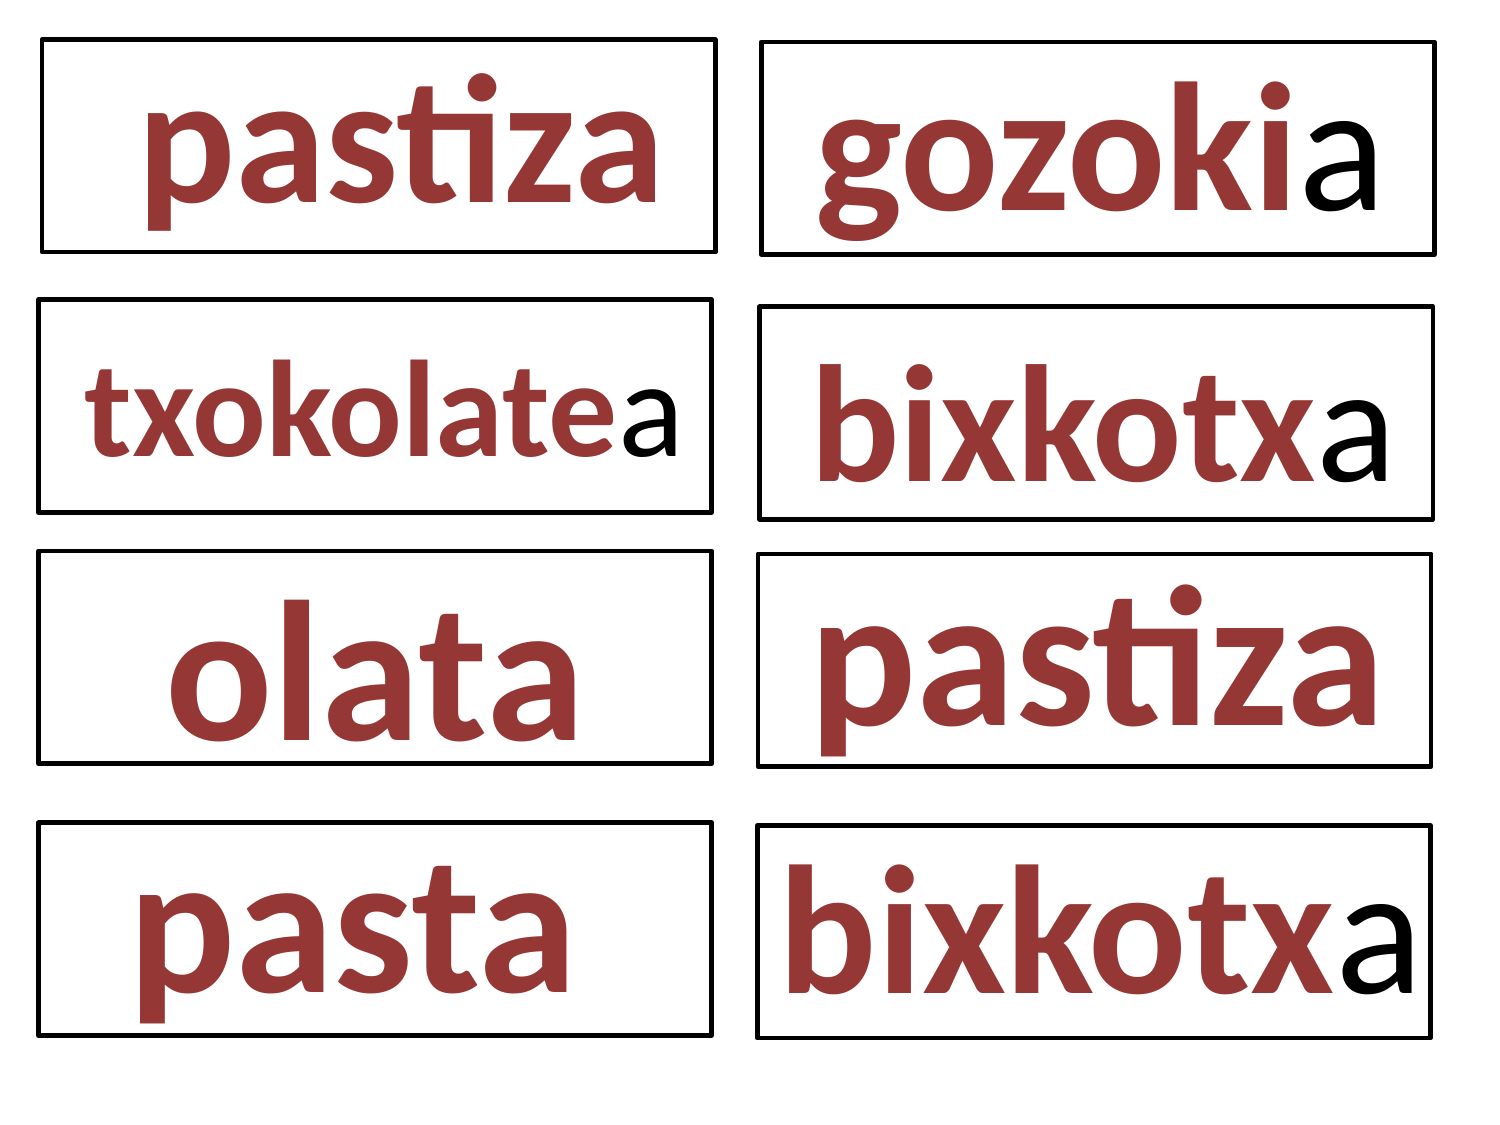

pastiza
gozokia
 bixkotxa
txokolatea
pastiza
olata
pasta
bixkotxa